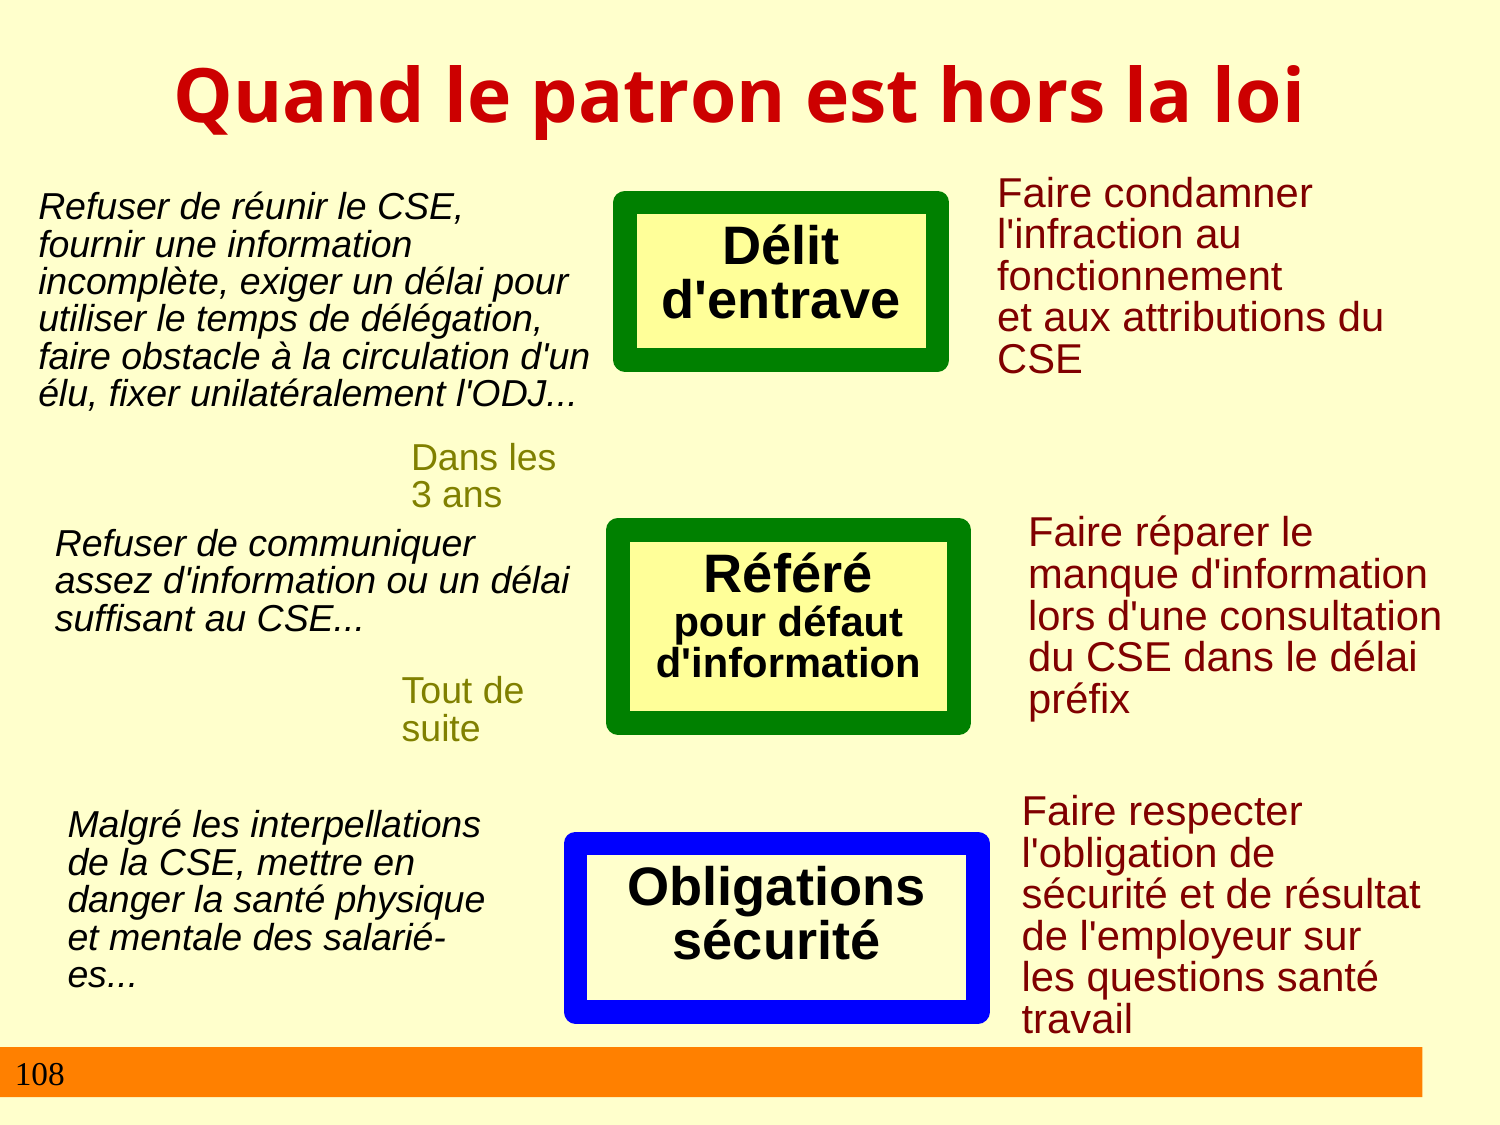

# Quand le patron est hors la loi
Faire condamner l'infraction au fonctionnement
et aux attributions du CSE
Refuser de réunir le CSE,
fournir une information incomplète, exiger un délai pour utiliser le temps de délégation,
faire obstacle à la circulation d'un élu, fixer unilatéralement l'ODJ...
Délit d'entrave
Dans les 3 ans
Faire réparer le manque d'information lors d'une consultation du CSE dans le délai préfix
Refuser de communiquer assez d'information ou un délai suffisant au CSE...
Référé
pour défaut d'information
Tout de suite
Faire respecter l'obligation de sécurité et de résultat de l'employeur sur les questions santé travail
Malgré les interpellations de la CSE, mettre en danger la santé physique et mentale des salarié-es...
Obligations sécurité